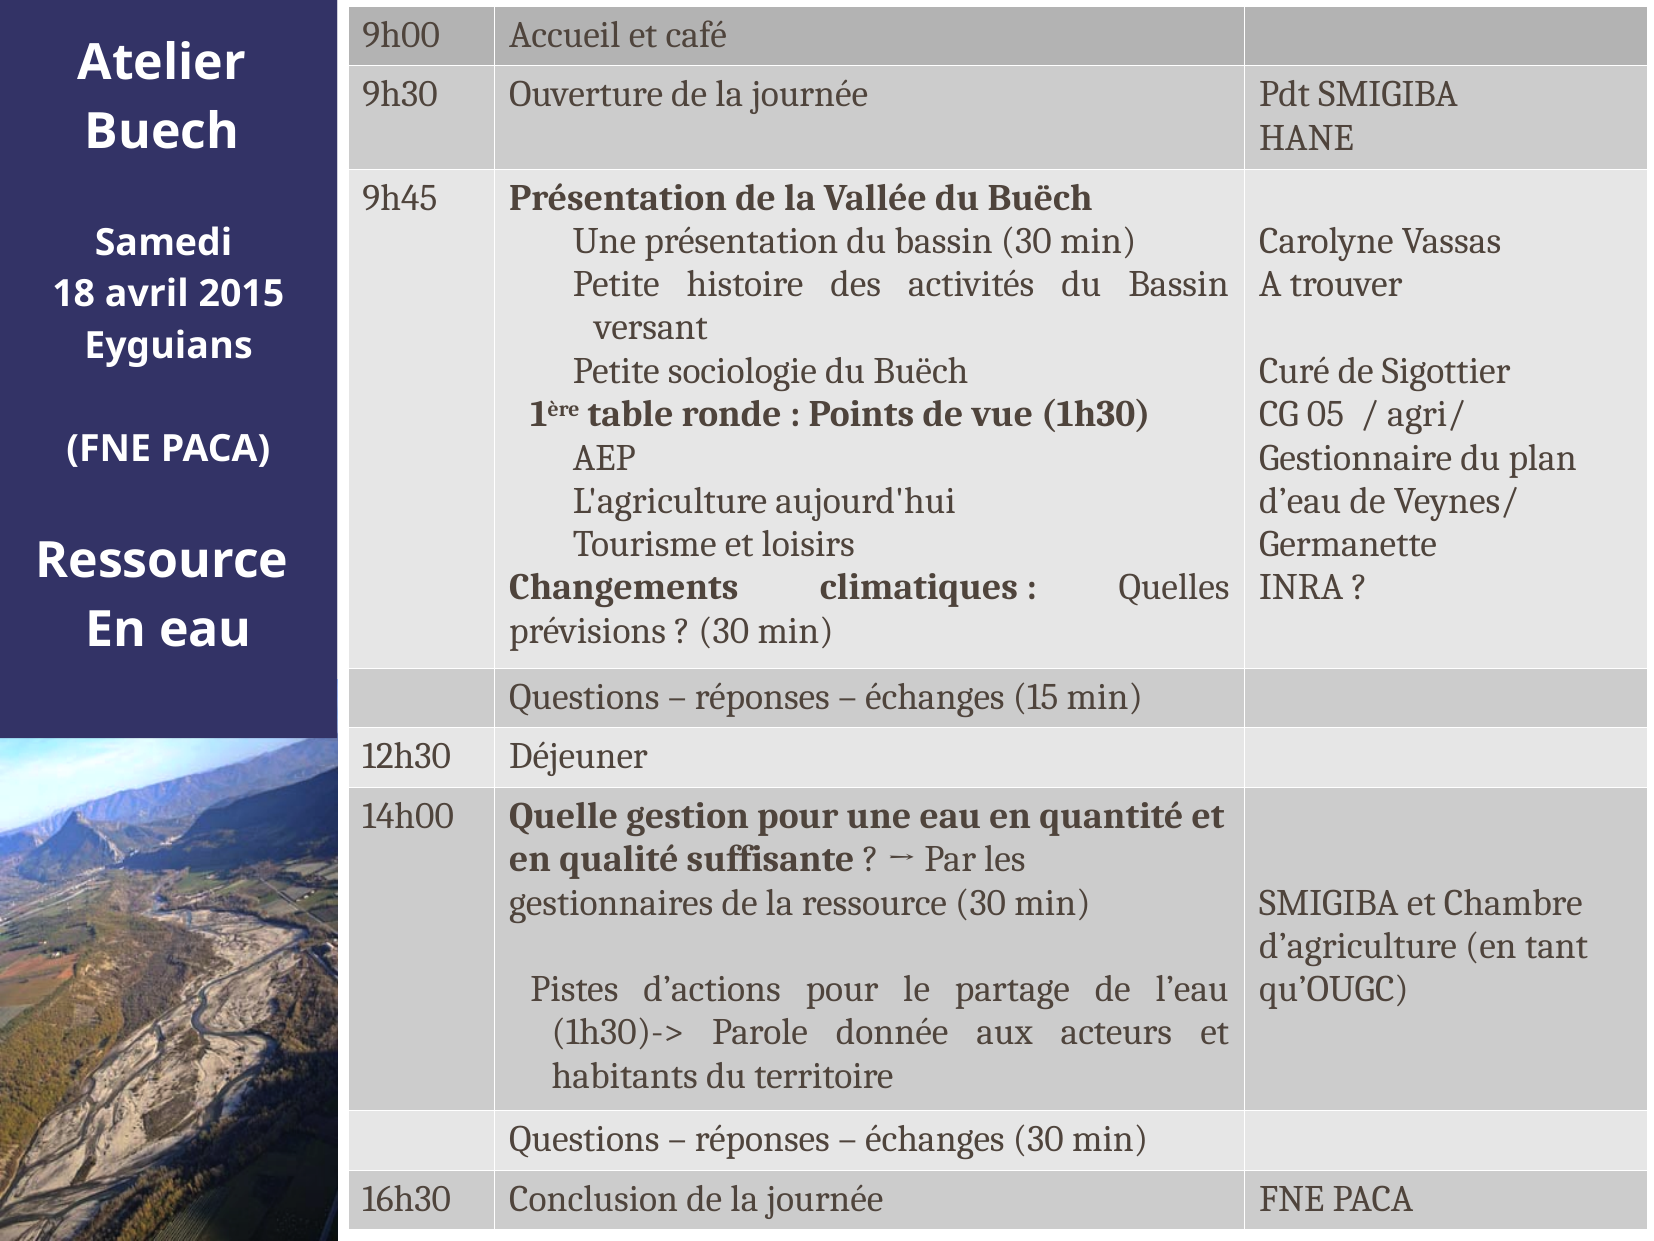

Atelier
Buech
Samedi
18 avril 2015
Eyguians
(FNE PACA)
Ressource
En eau
| 9h00 | Accueil et café | |
| --- | --- | --- |
| 9h30 | Ouverture de la journée | Pdt SMIGIBA HANE |
| 9h45 | Présentation de la Vallée du Buëch Une présentation du bassin (30 min) Petite histoire des activités du Bassin versant Petite sociologie du Buëch 1ère table ronde : Points de vue (1h30) AEP L'agriculture aujourd'hui Tourisme et loisirs Changements climatiques : Quelles prévisions ? (30 min) | Carolyne Vassas A trouver Curé de Sigottier CG 05 / agri/ Gestionnaire du plan d’eau de Veynes/ Germanette INRA ? |
| | Questions – réponses – échanges (15 min) | |
| 12h30 | Déjeuner | |
| 14h00 | Quelle gestion pour une eau en quantité et en qualité suffisante ? → Par les gestionnaires de la ressource (30 min) Pistes d’actions pour le partage de l’eau (1h30)-> Parole donnée aux acteurs et habitants du territoire | SMIGIBA et Chambre d’agriculture (en tant qu’OUGC) |
| | Questions – réponses – échanges (30 min) | |
| 16h30 | Conclusion de la journée | FNE PACA |
AUTRES POINTS
Journée Ressource en eau FNE PACA
FNE PACA : atelier territorial sur la ressource en eau dans le Buëch
Samedi 18 avril 2014 à Eyguians